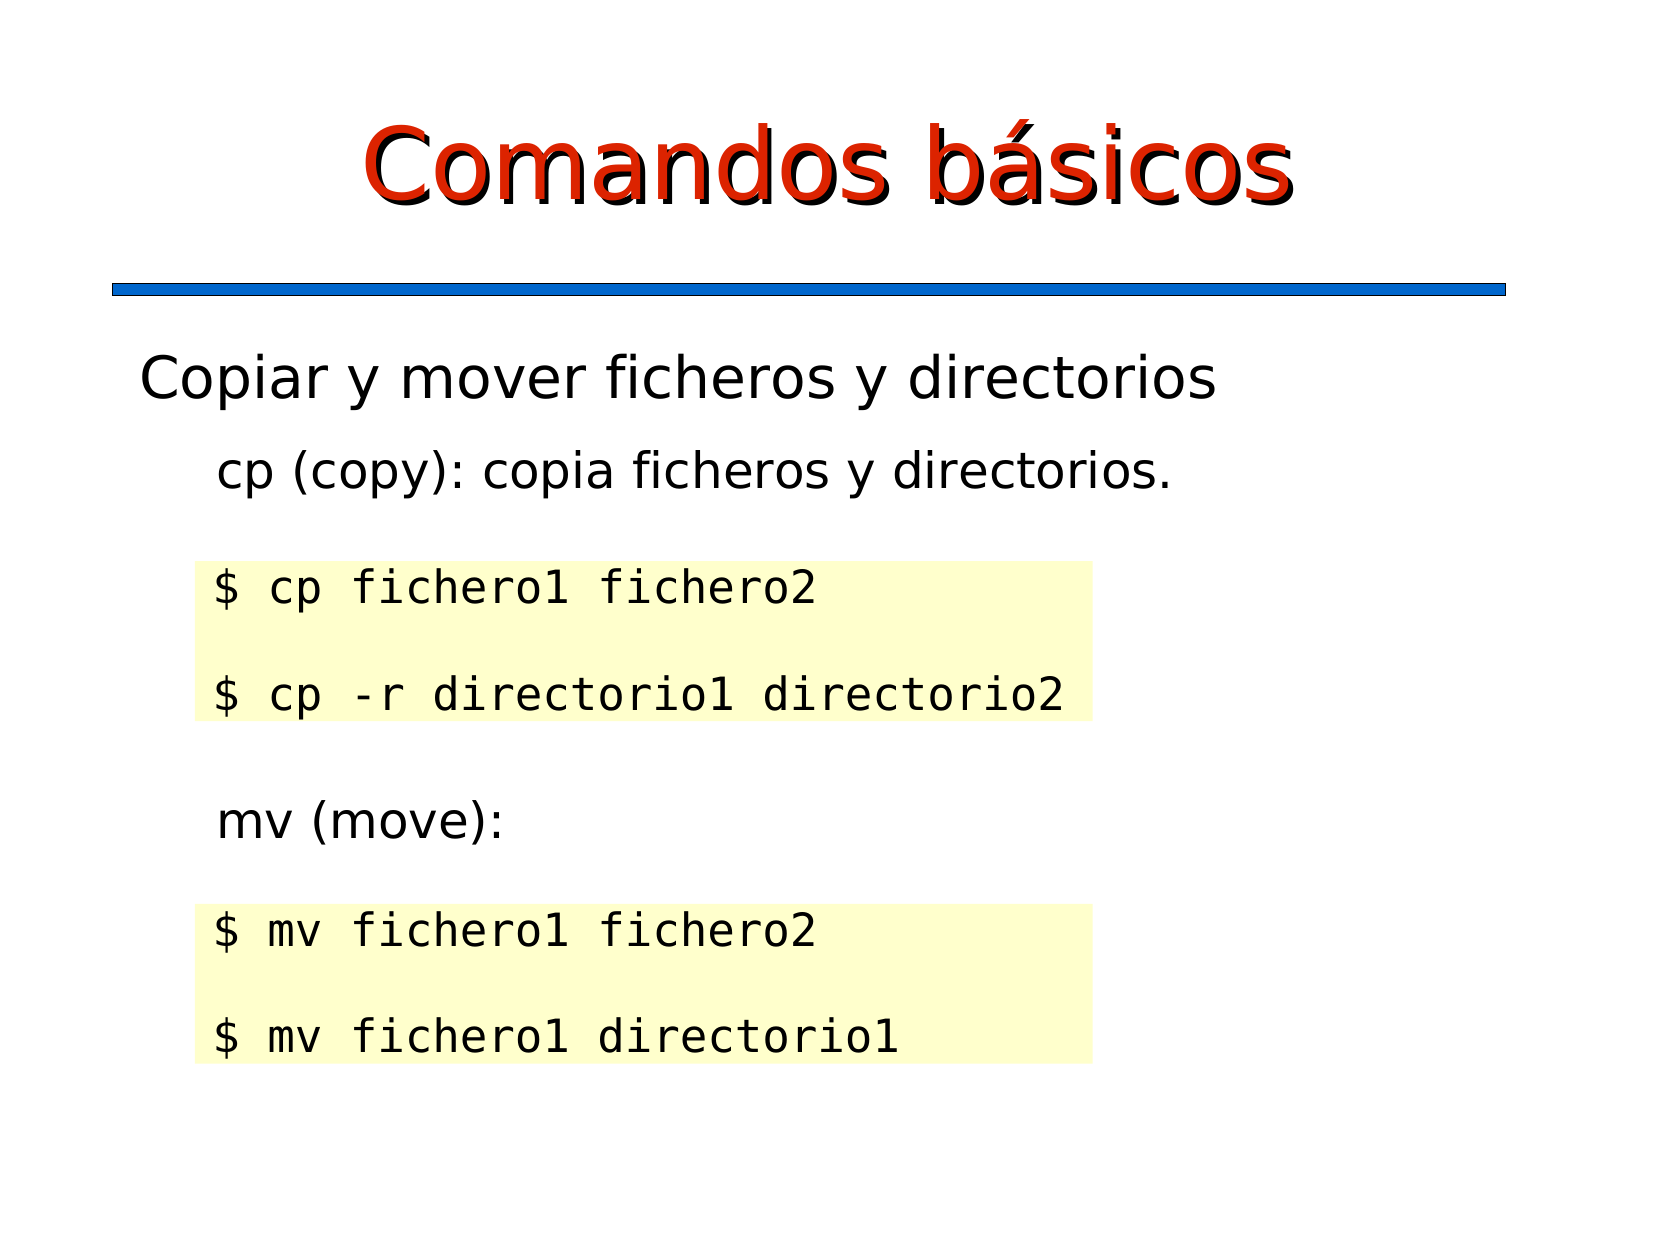

# Comandos básicos
Copiar y mover ficheros y directorios
cp (copy): copia ficheros y directorios.
mv (move):
$ cp fichero1 fichero2
$ cp -r directorio1 directorio2
$ mv fichero1 fichero2
$ mv fichero1 directorio1